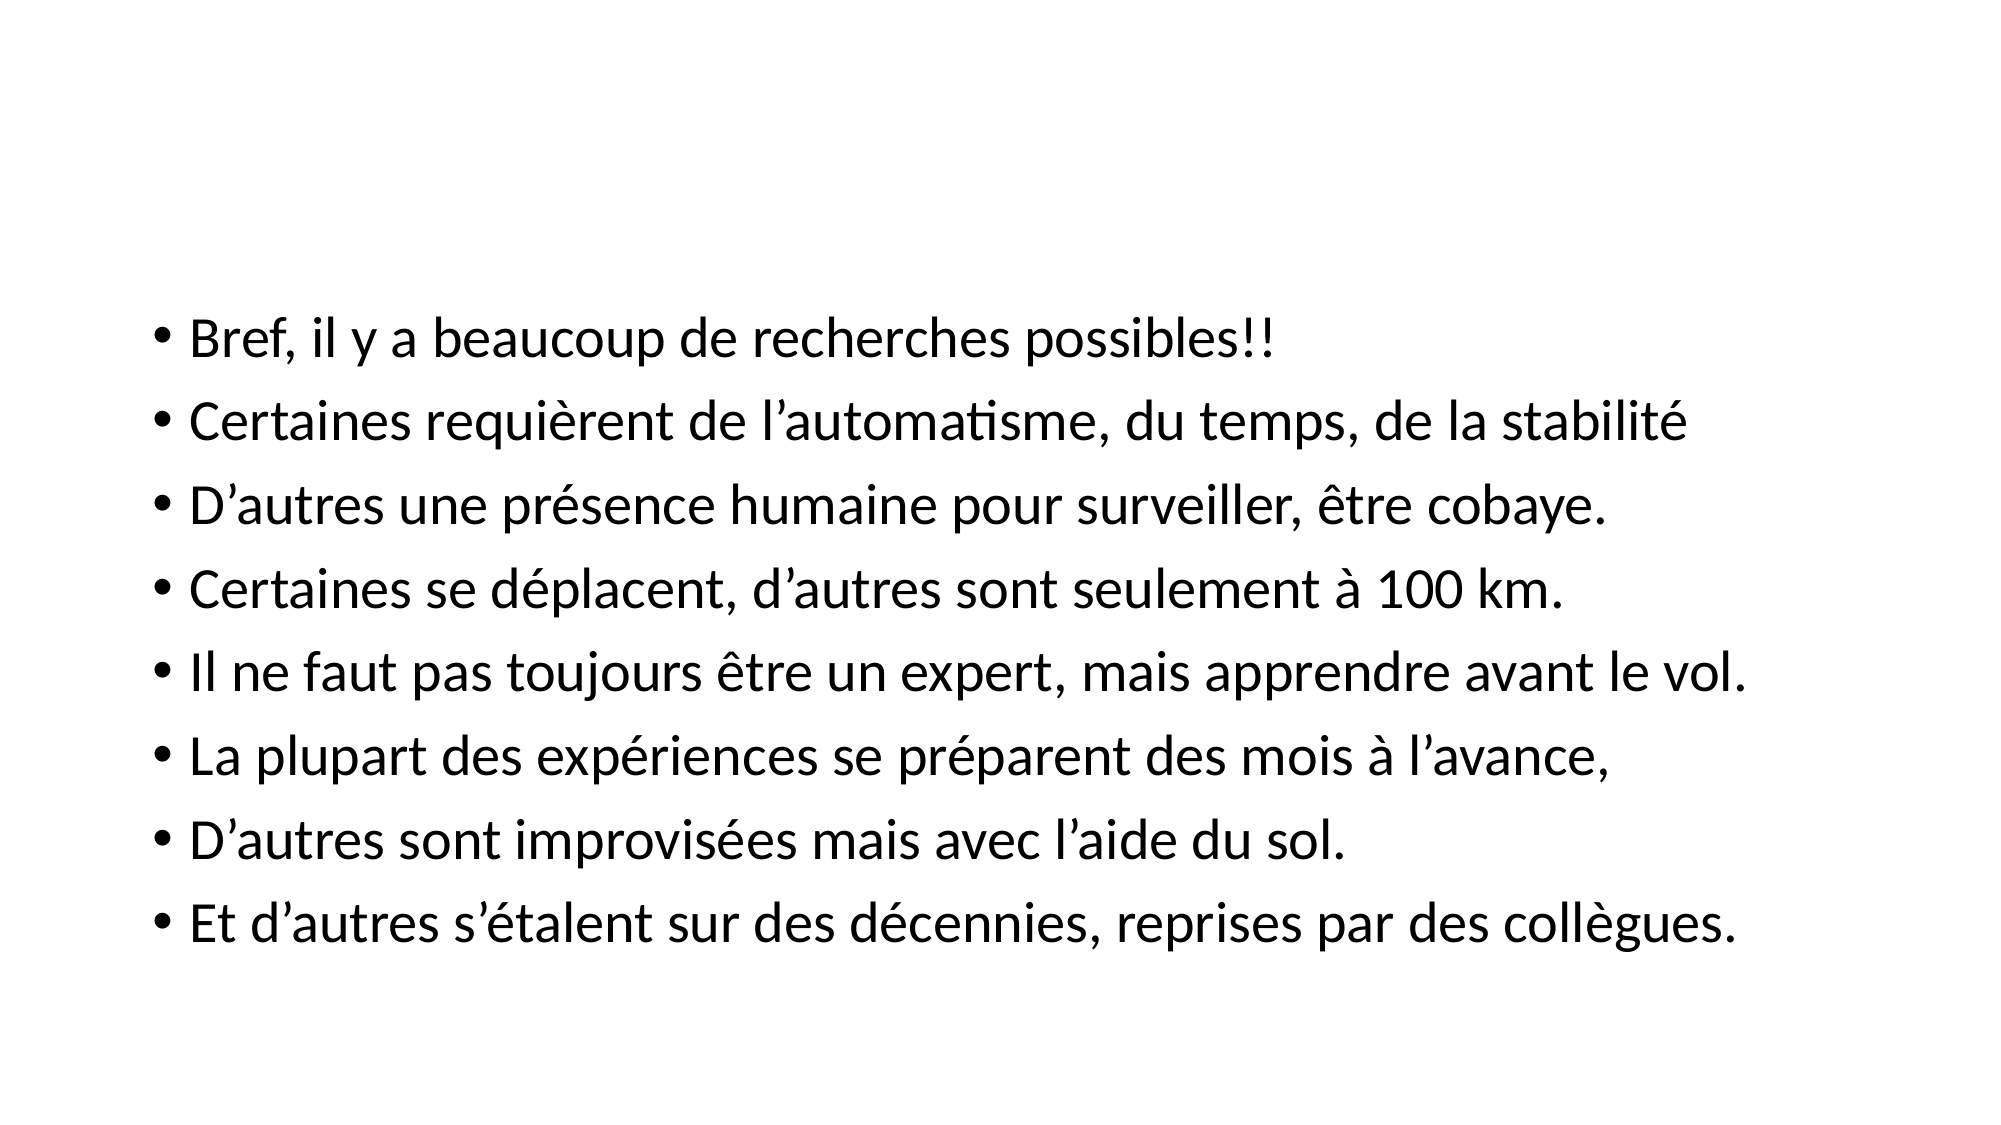

#
Bref, il y a beaucoup de recherches possibles!!
Certaines requièrent de l’automatisme, du temps, de la stabilité
D’autres une présence humaine pour surveiller, être cobaye.
Certaines se déplacent, d’autres sont seulement à 100 km.
Il ne faut pas toujours être un expert, mais apprendre avant le vol.
La plupart des expériences se préparent des mois à l’avance,
D’autres sont improvisées mais avec l’aide du sol.
Et d’autres s’étalent sur des décennies, reprises par des collègues.